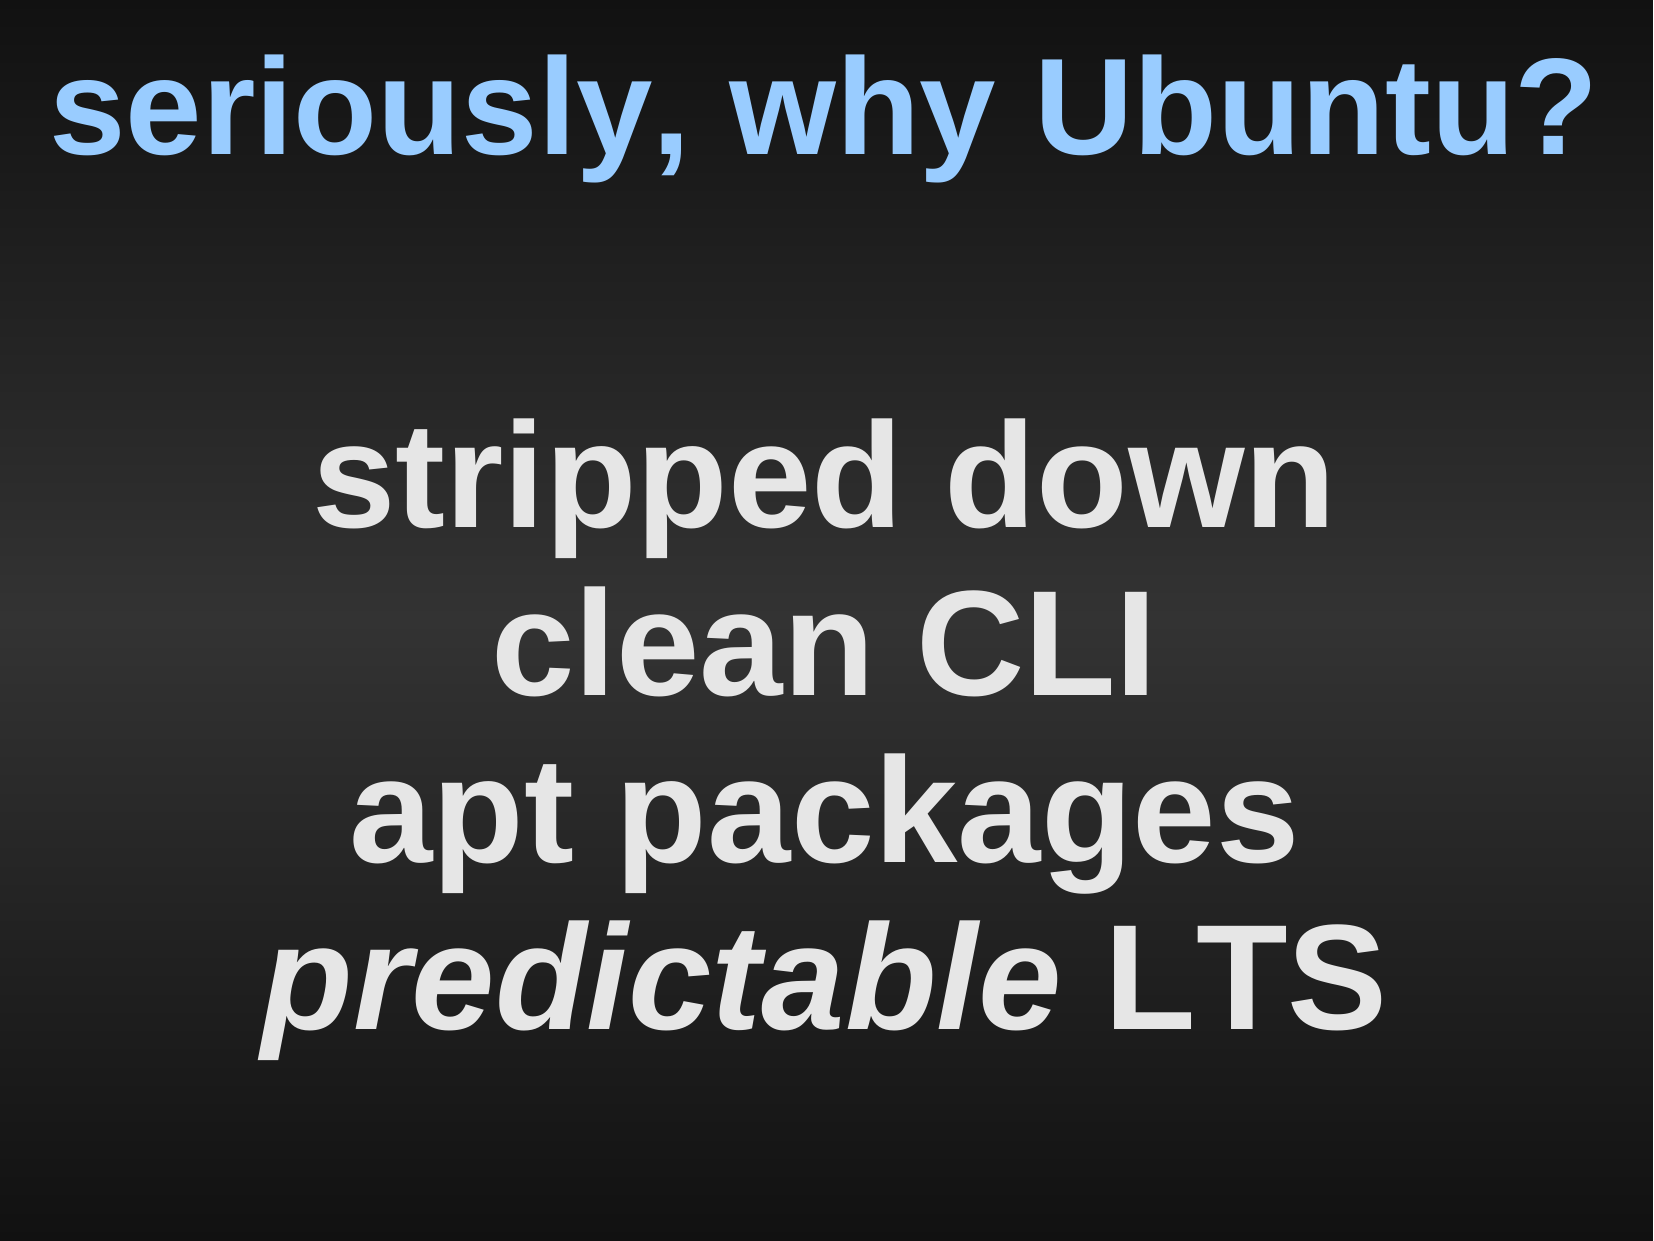

# seriously, why Ubuntu?
stripped down
clean CLI
apt packages
predictable LTS